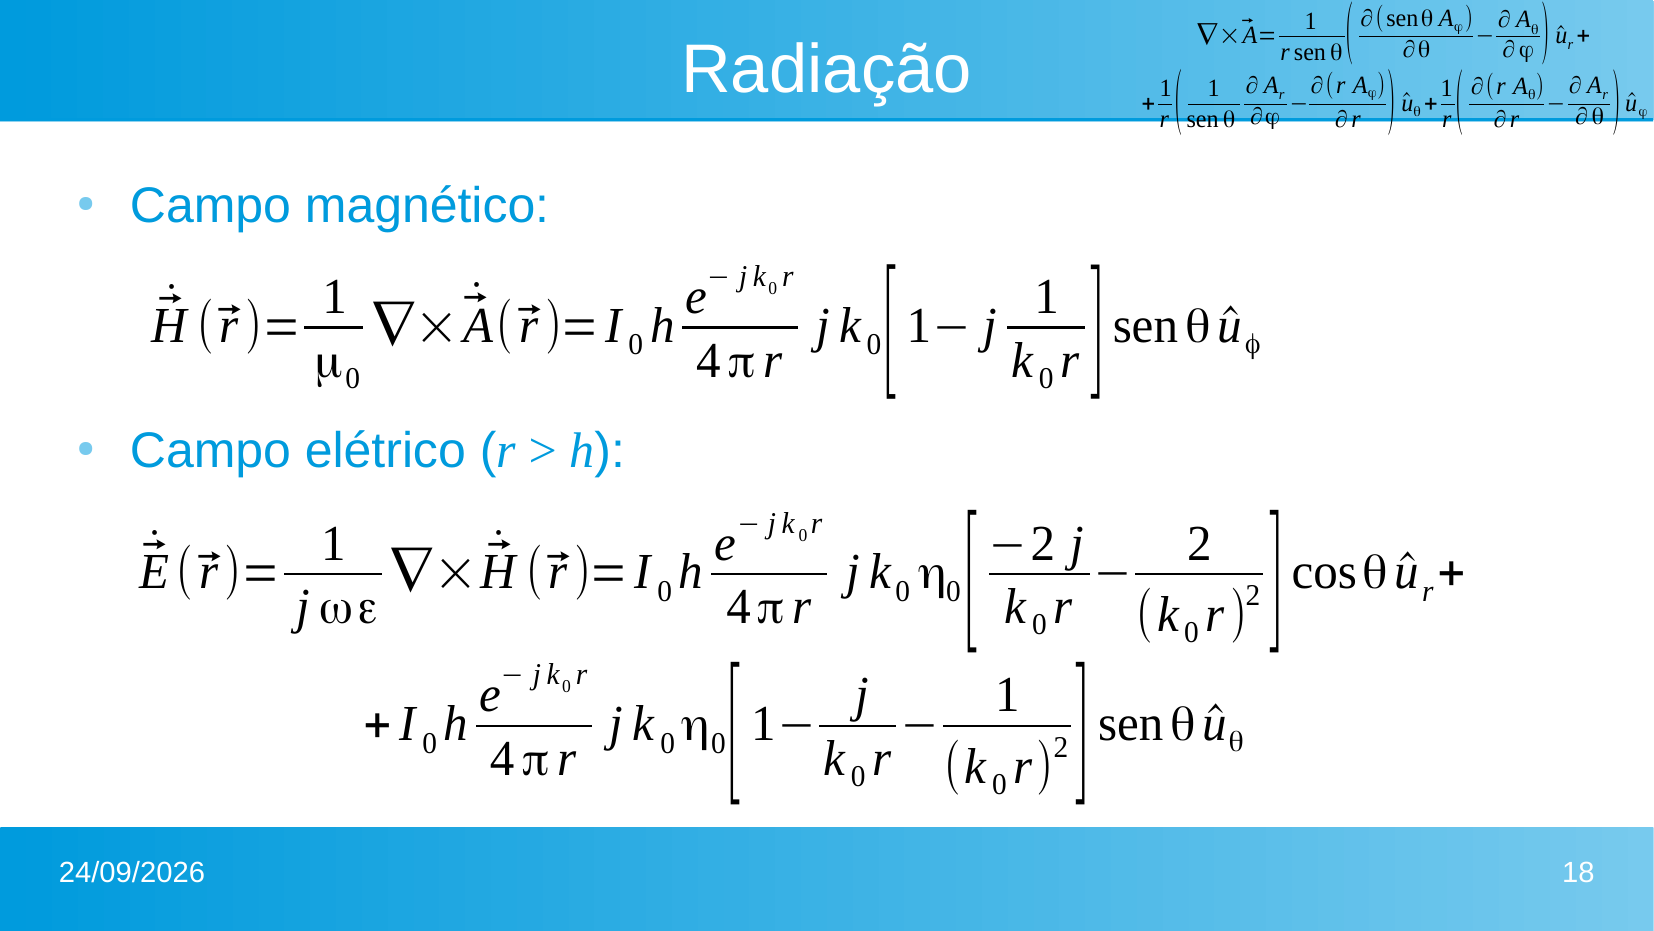

# Radiação
Campo magnético:
Campo elétrico (r > h):
18